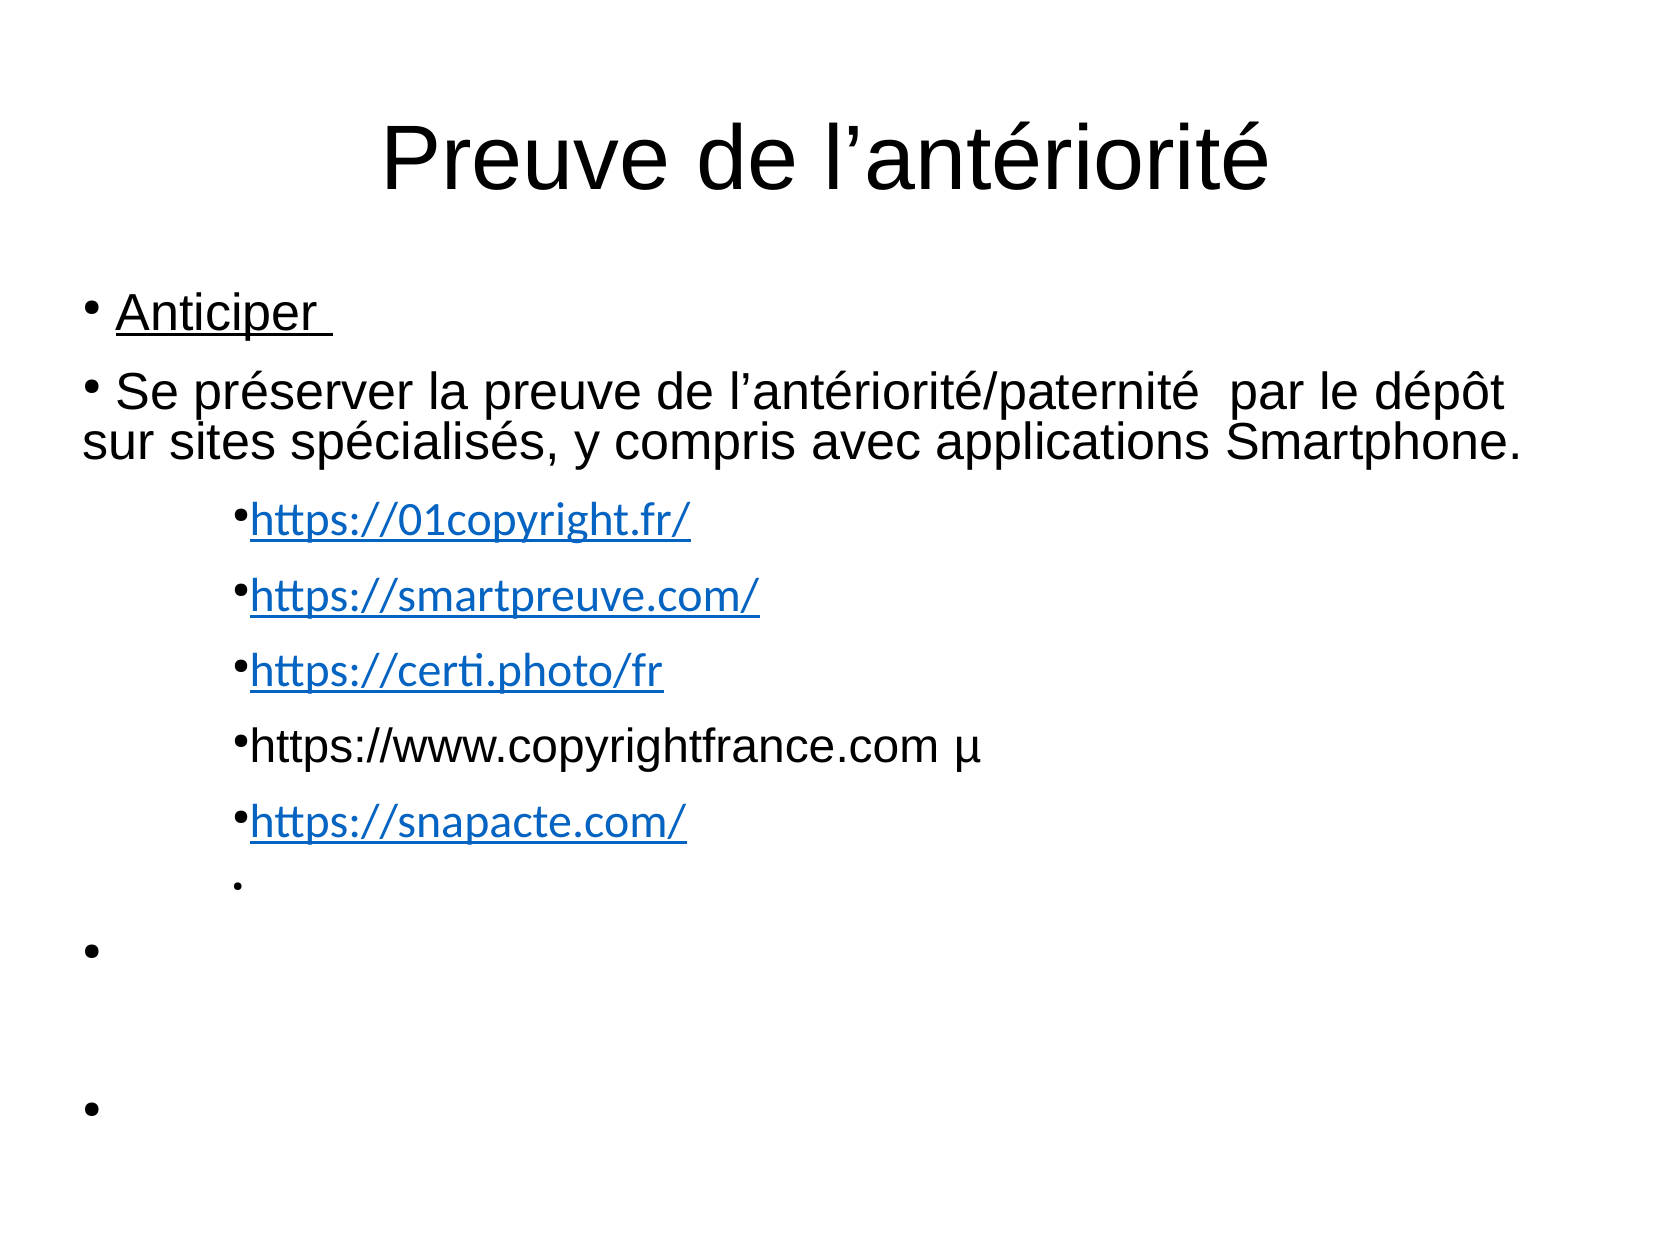

# Preuve de l’antériorité
 Anticiper
 Se préserver la preuve de l’antériorité/paternité par le dépôt sur sites spécialisés, y compris avec applications Smartphone.
https://01copyright.fr/
https://smartpreuve.com/
https://certi.photo/fr
https://www.copyrightfrance.com µ
https://snapacte.com/